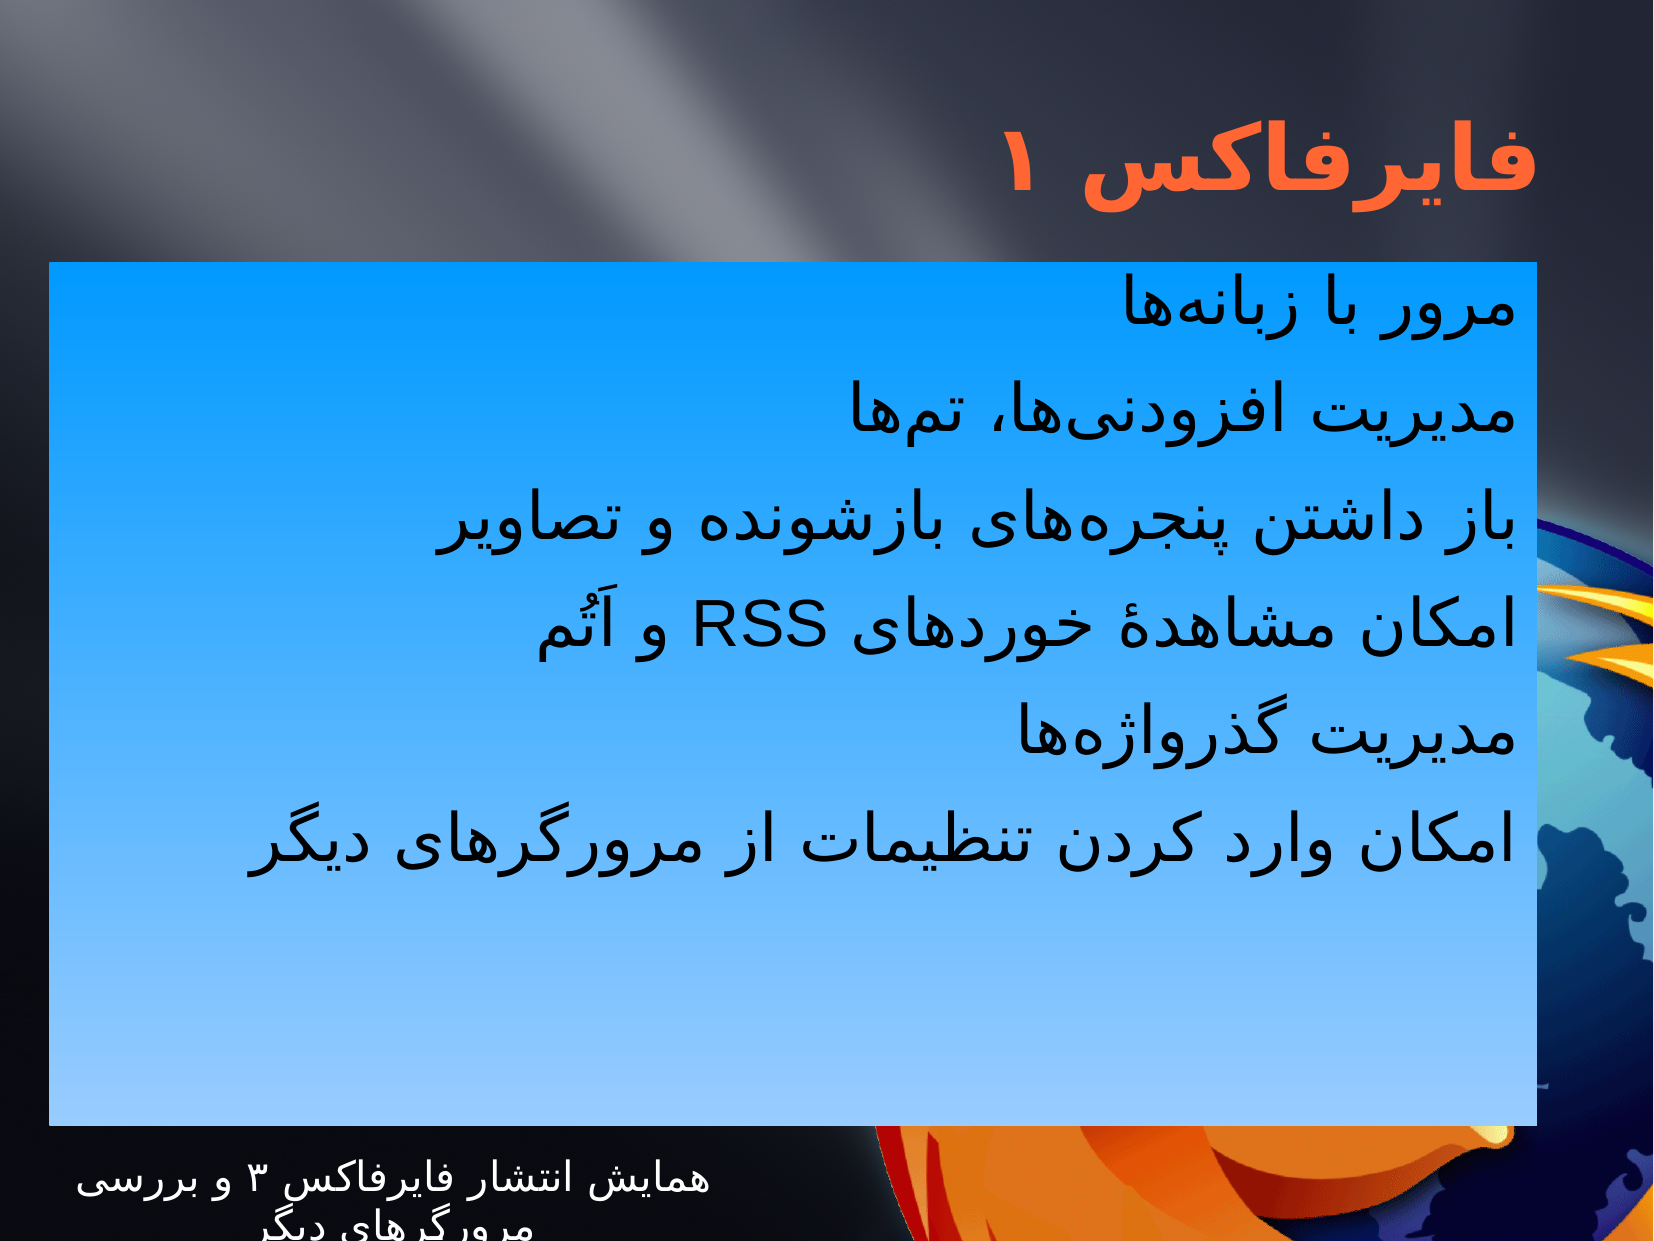

# فایرفاکس ۱
مرور با زبانه‌ها
مدیریت افزودنی‌ها، تم‌ها
باز داشتن پنجره‌های بازشونده و تصاویر
امکان مشاهدهٔ خوردهای RSS و اَتُم
مدیریت گذرواژه‌ها
امکان وارد کردن تنظیمات از مرورگرهای دیگر